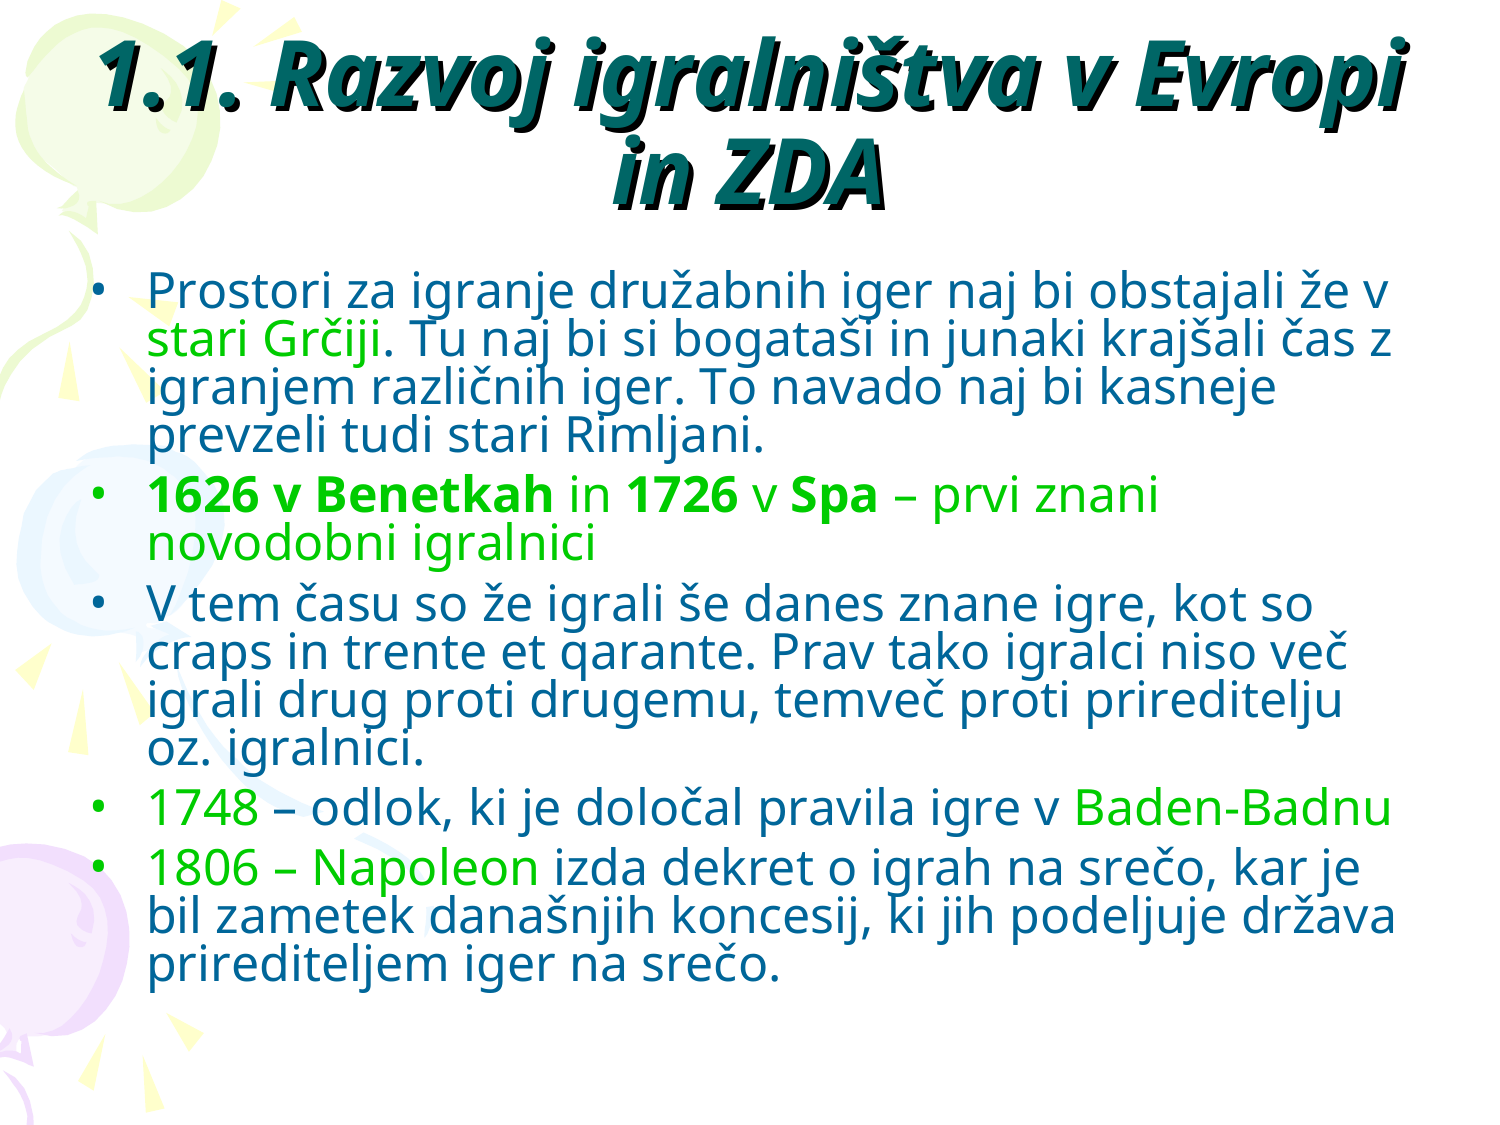

# 1.1. Razvoj igralništva v Evropi in ZDA
Prostori za igranje družabnih iger naj bi obstajali že v stari Grčiji. Tu naj bi si bogataši in junaki krajšali čas z igranjem različnih iger. To navado naj bi kasneje prevzeli tudi stari Rimljani.
1626 v Benetkah in 1726 v Spa – prvi znani novodobni igralnici
V tem času so že igrali še danes znane igre, kot so craps in trente et qarante. Prav tako igralci niso več igrali drug proti drugemu, temveč proti prireditelju oz. igralnici.
1748 – odlok, ki je določal pravila igre v Baden-Badnu
1806 – Napoleon izda dekret o igrah na srečo, kar je bil zametek današnjih koncesij, ki jih podeljuje država prirediteljem iger na srečo.